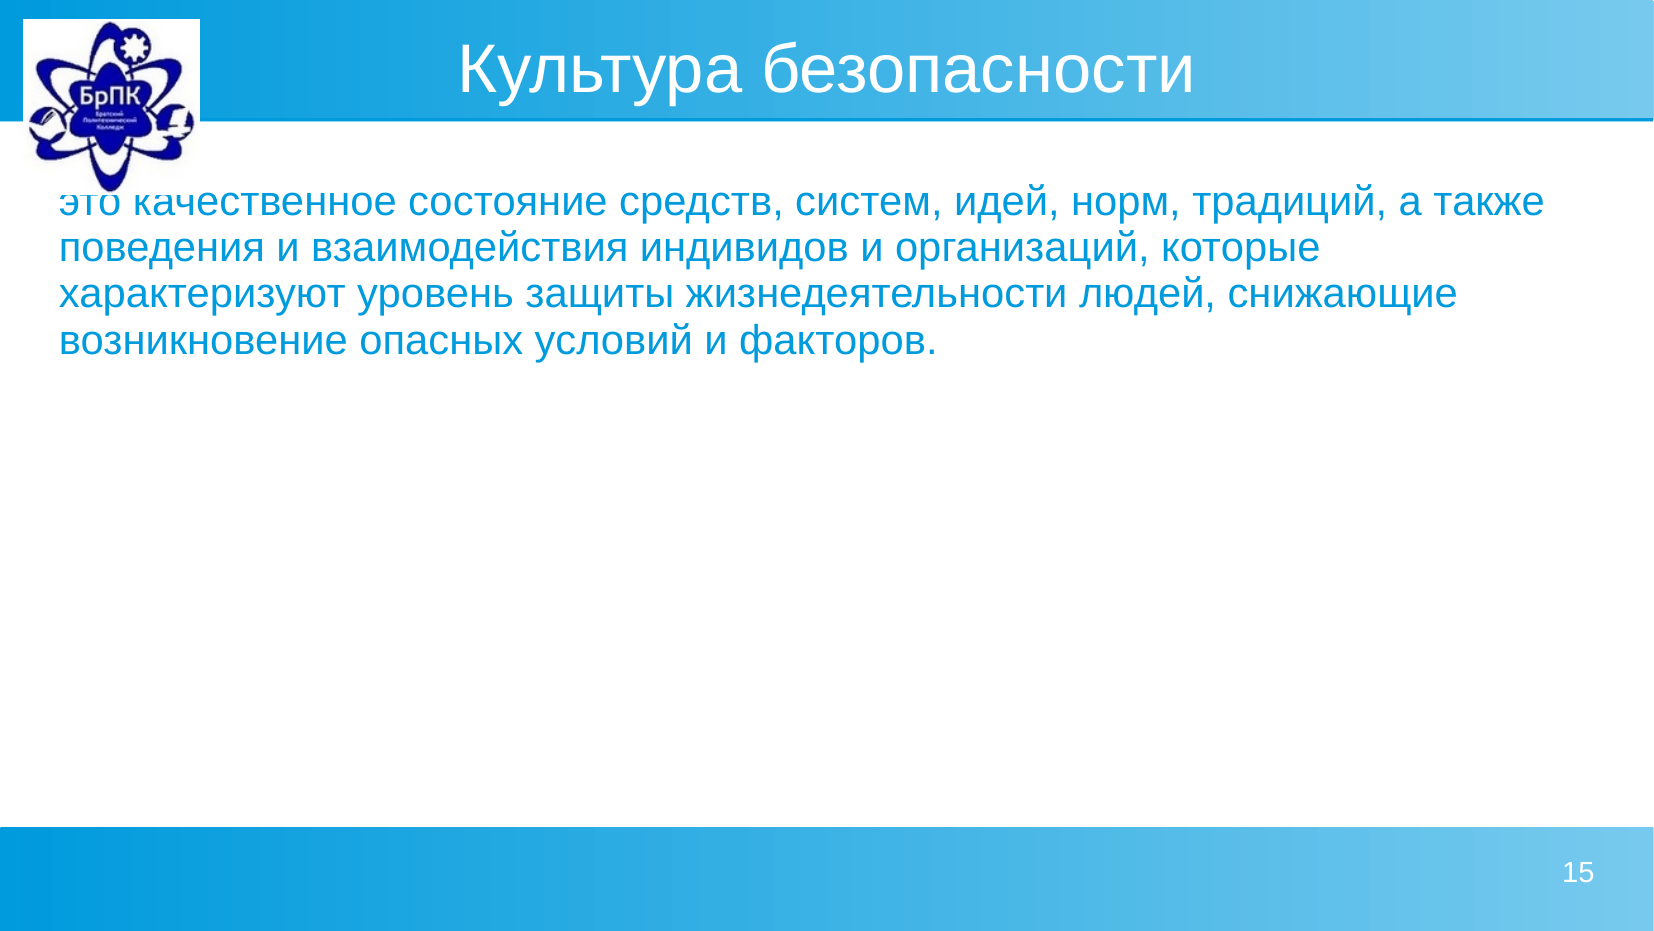

# Культура безопасности
это качественное состояние средств, систем, идей, норм, традиций, а также поведения и взаимодействия индивидов и организаций, которые характеризуют уровень защиты жизнедеятельности людей, снижающие возникновение опасных условий и факторов.
15